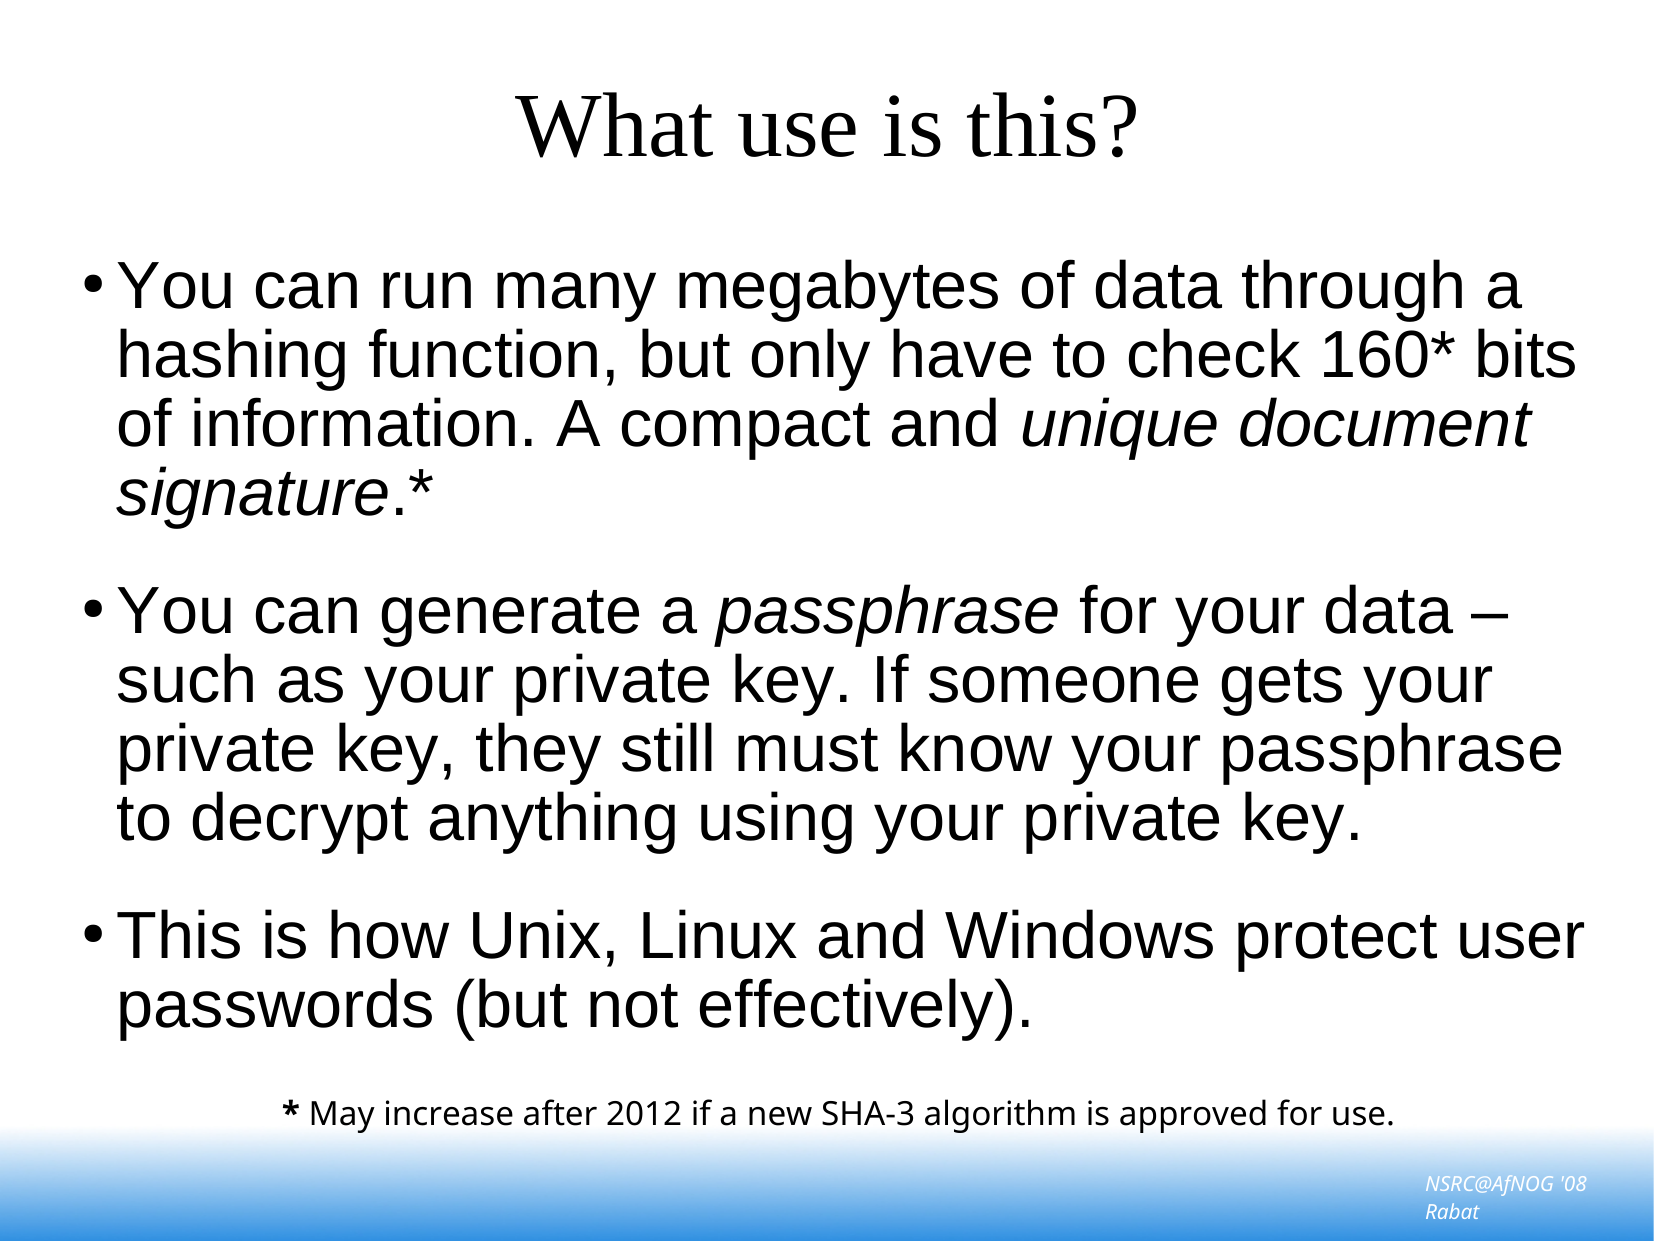

# What use is this?
You can run many megabytes of data through a hashing function, but only have to check 160* bits of information. A compact and unique document signature.*
You can generate a passphrase for your data – such as your private key. If someone gets your private key, they still must know your passphrase to decrypt anything using your private key.
This is how Unix, Linux and Windows protect user passwords (but not effectively).
* May increase after 2012 if a new SHA-3 algorithm is approved for use.